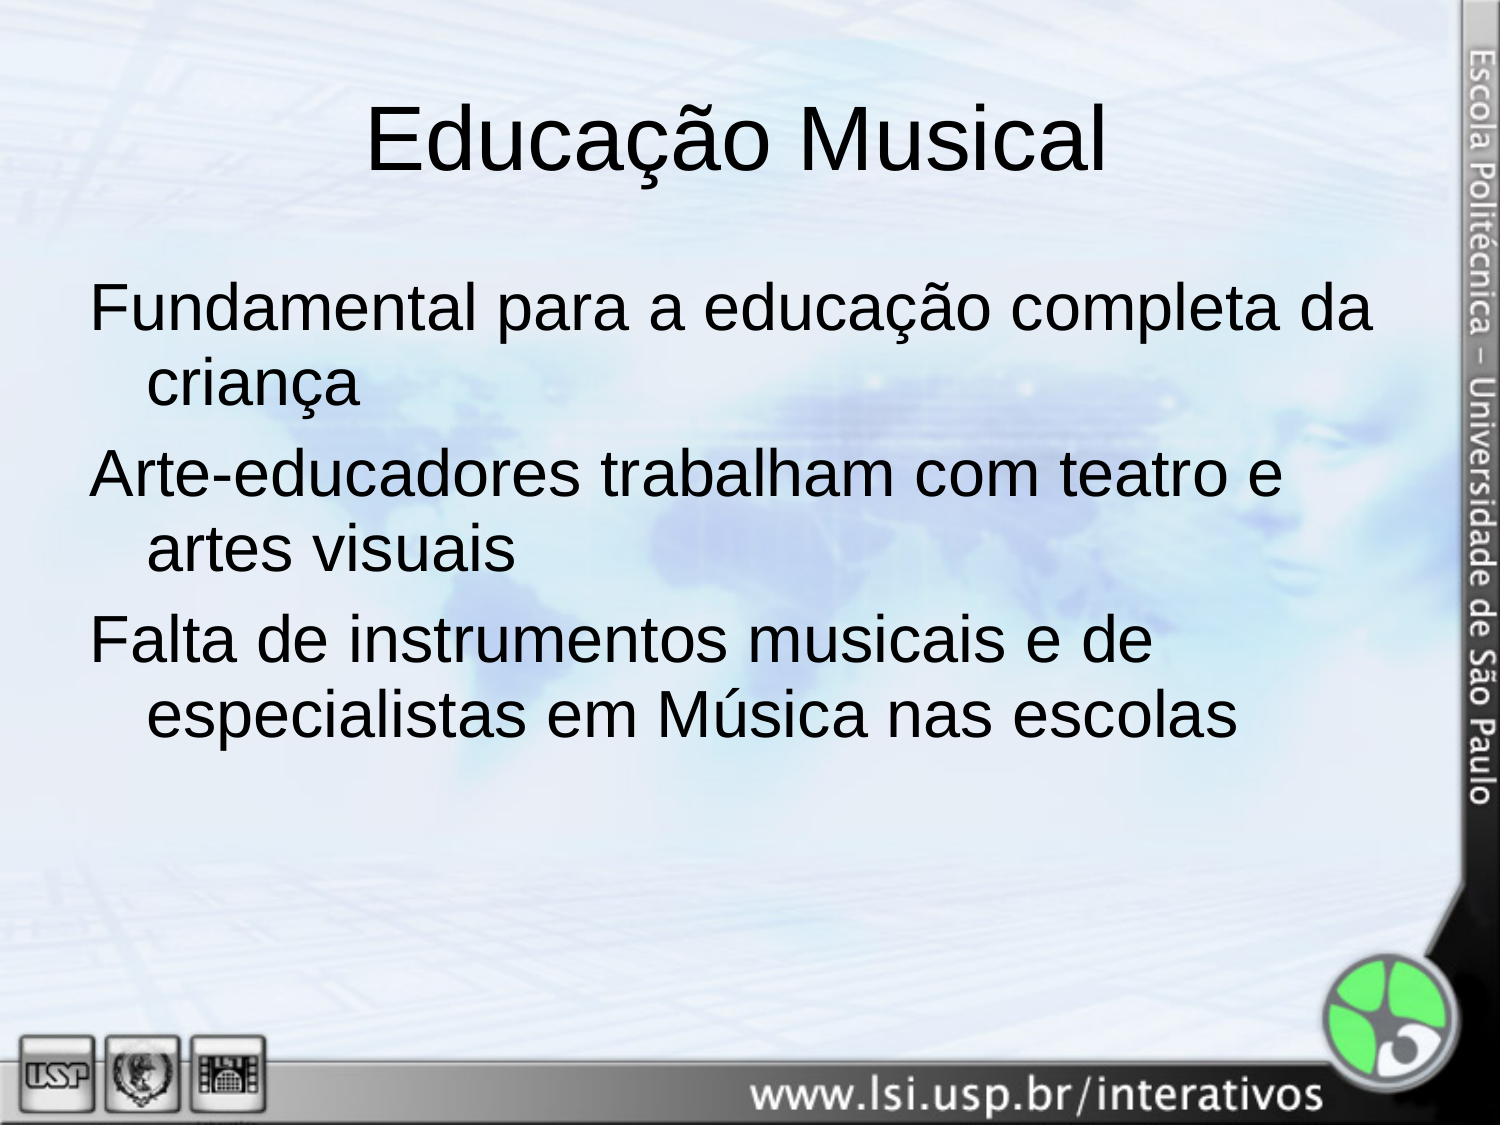

# Educação Musical
Fundamental para a educação completa da criança
Arte-educadores trabalham com teatro e artes visuais
Falta de instrumentos musicais e de especialistas em Música nas escolas